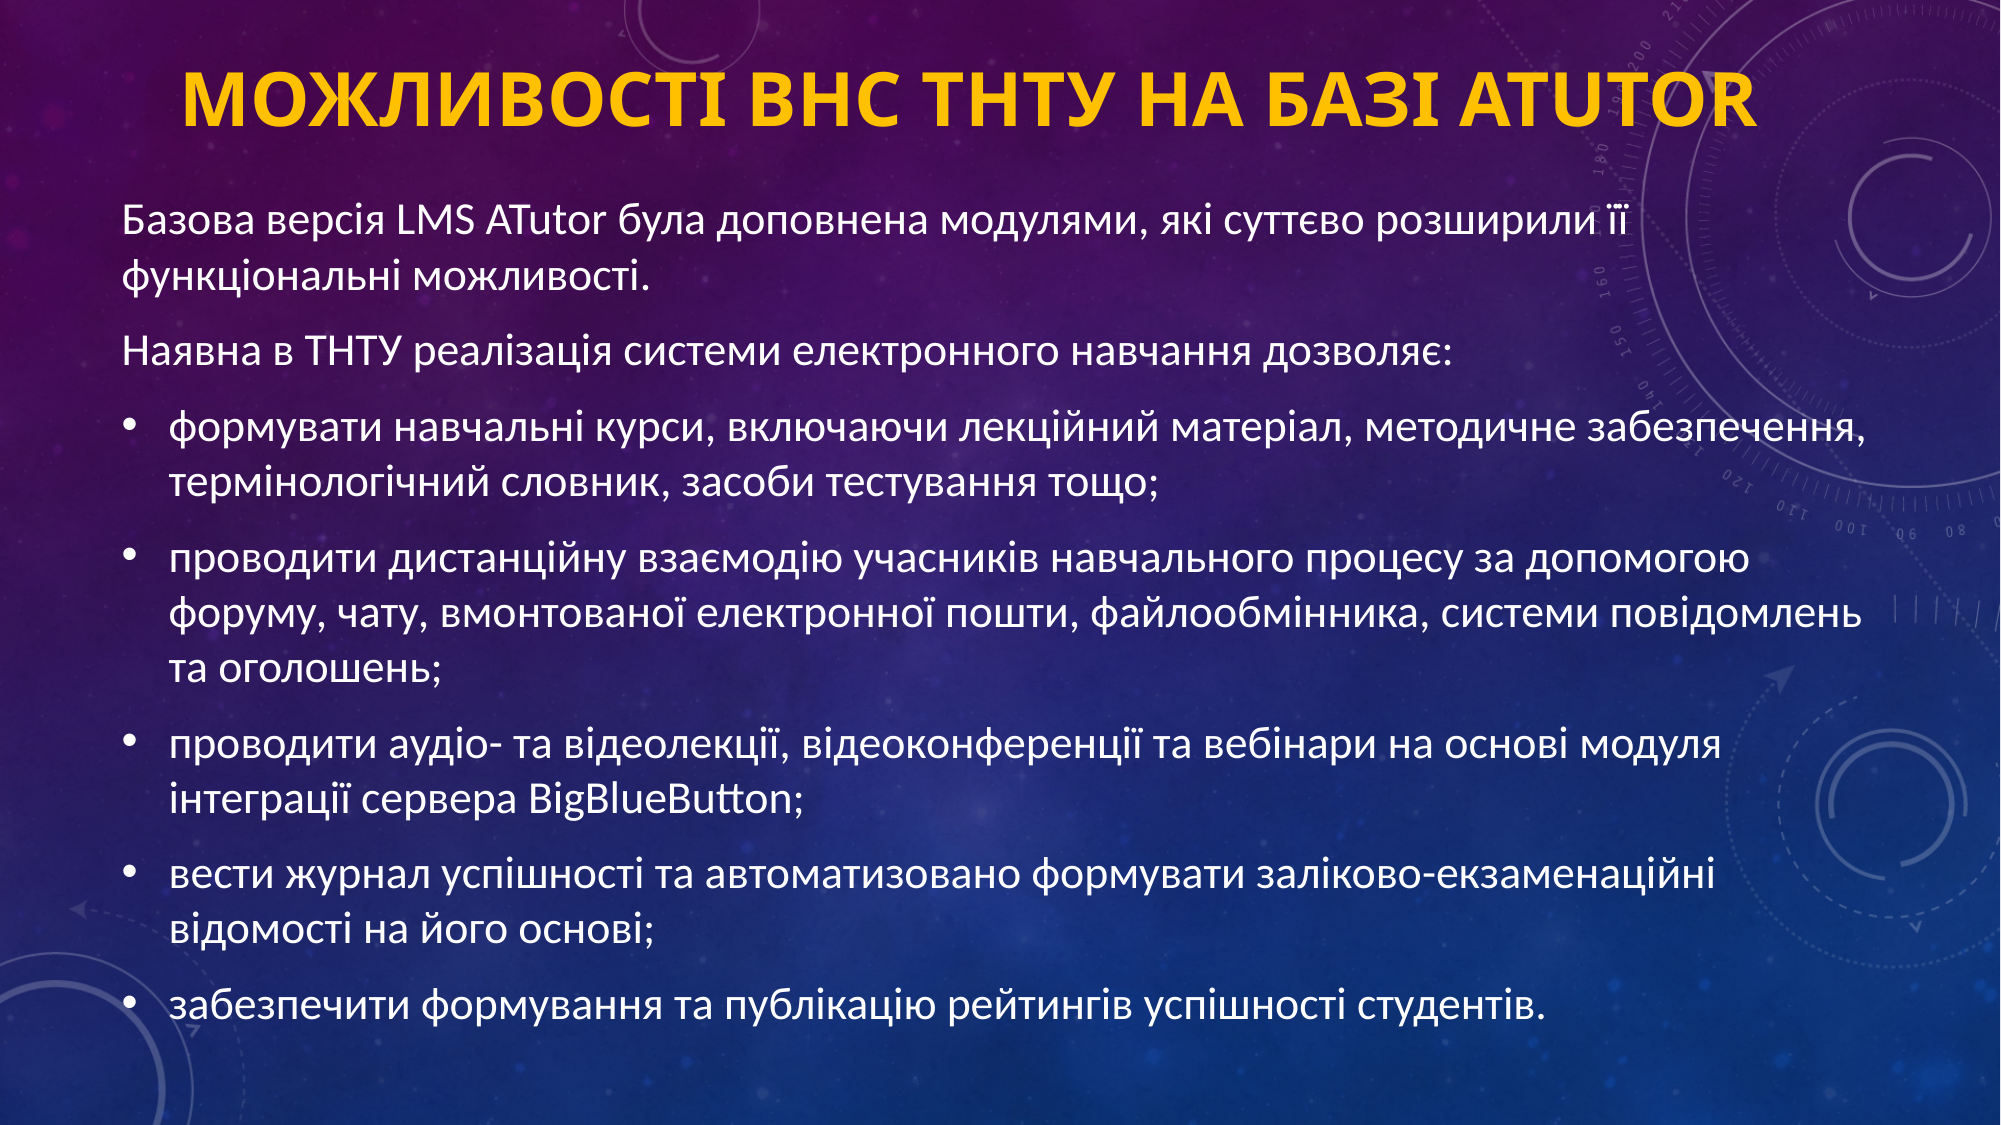

# МОЖЛИВОСТІ ВНС ТНТУ на базі ATutor
Базова версія LMS ATutor була доповнена модулями, які суттєво розширили її функціональні можливості.
Наявна в ТНТУ реалізація системи електронного навчання дозволяє:
формувати навчальні курси, включаючи лекційний матеріал, методичне забезпечення, термінологічний словник, засоби тестування тощо;
проводити дистанційну взаємодію учасників навчального процесу за допомогою форуму, чату, вмонтованої електронної пошти, файлообмінника, системи повідомлень та оголошень;
проводити аудіо- та відеолекції, відеоконференції та вебінари на основі модуля інтеграції сервера BigBlueButton;
вести журнал успішності та автоматизовано формувати заліково-екзаменаційні відомості на його основі;
забезпечити формування та публікацію рейтингів успішності студентів.